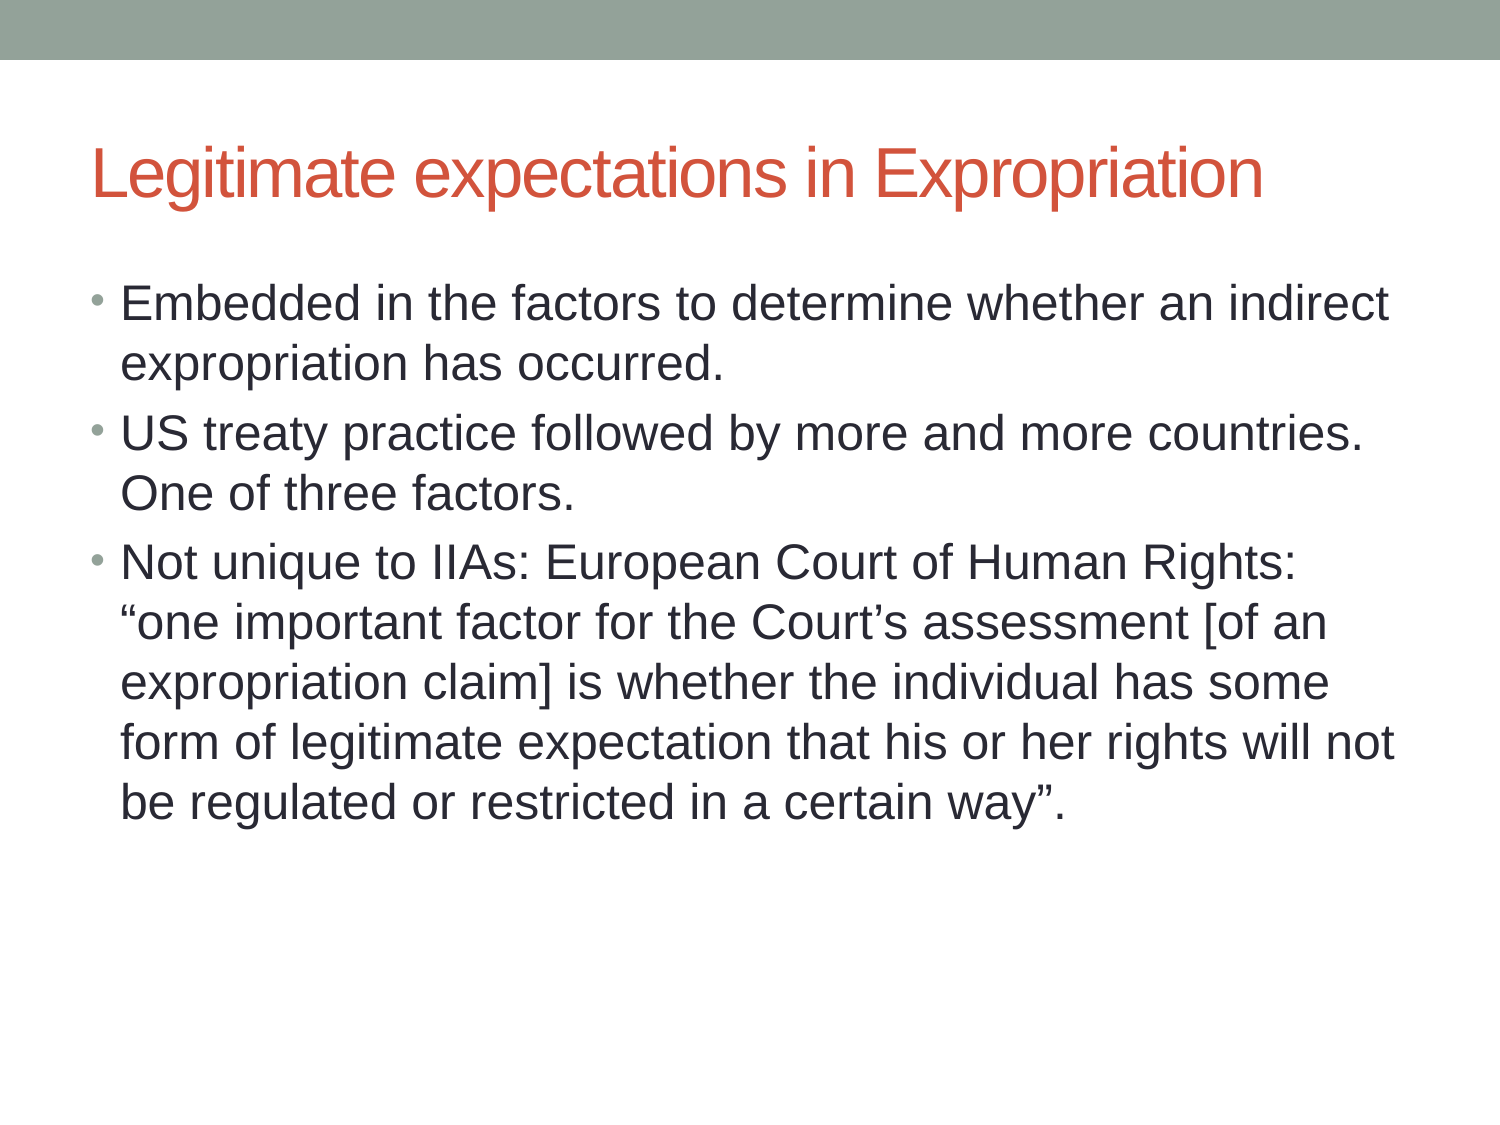

# Legitimate expectations in Expropriation
Embedded in the factors to determine whether an indirect expropriation has occurred.
US treaty practice followed by more and more countries. One of three factors.
Not unique to IIAs: European Court of Human Rights: “one important factor for the Court’s assessment [of an expropriation claim] is whether the individual has some form of legitimate expectation that his or her rights will not be regulated or restricted in a certain way”.